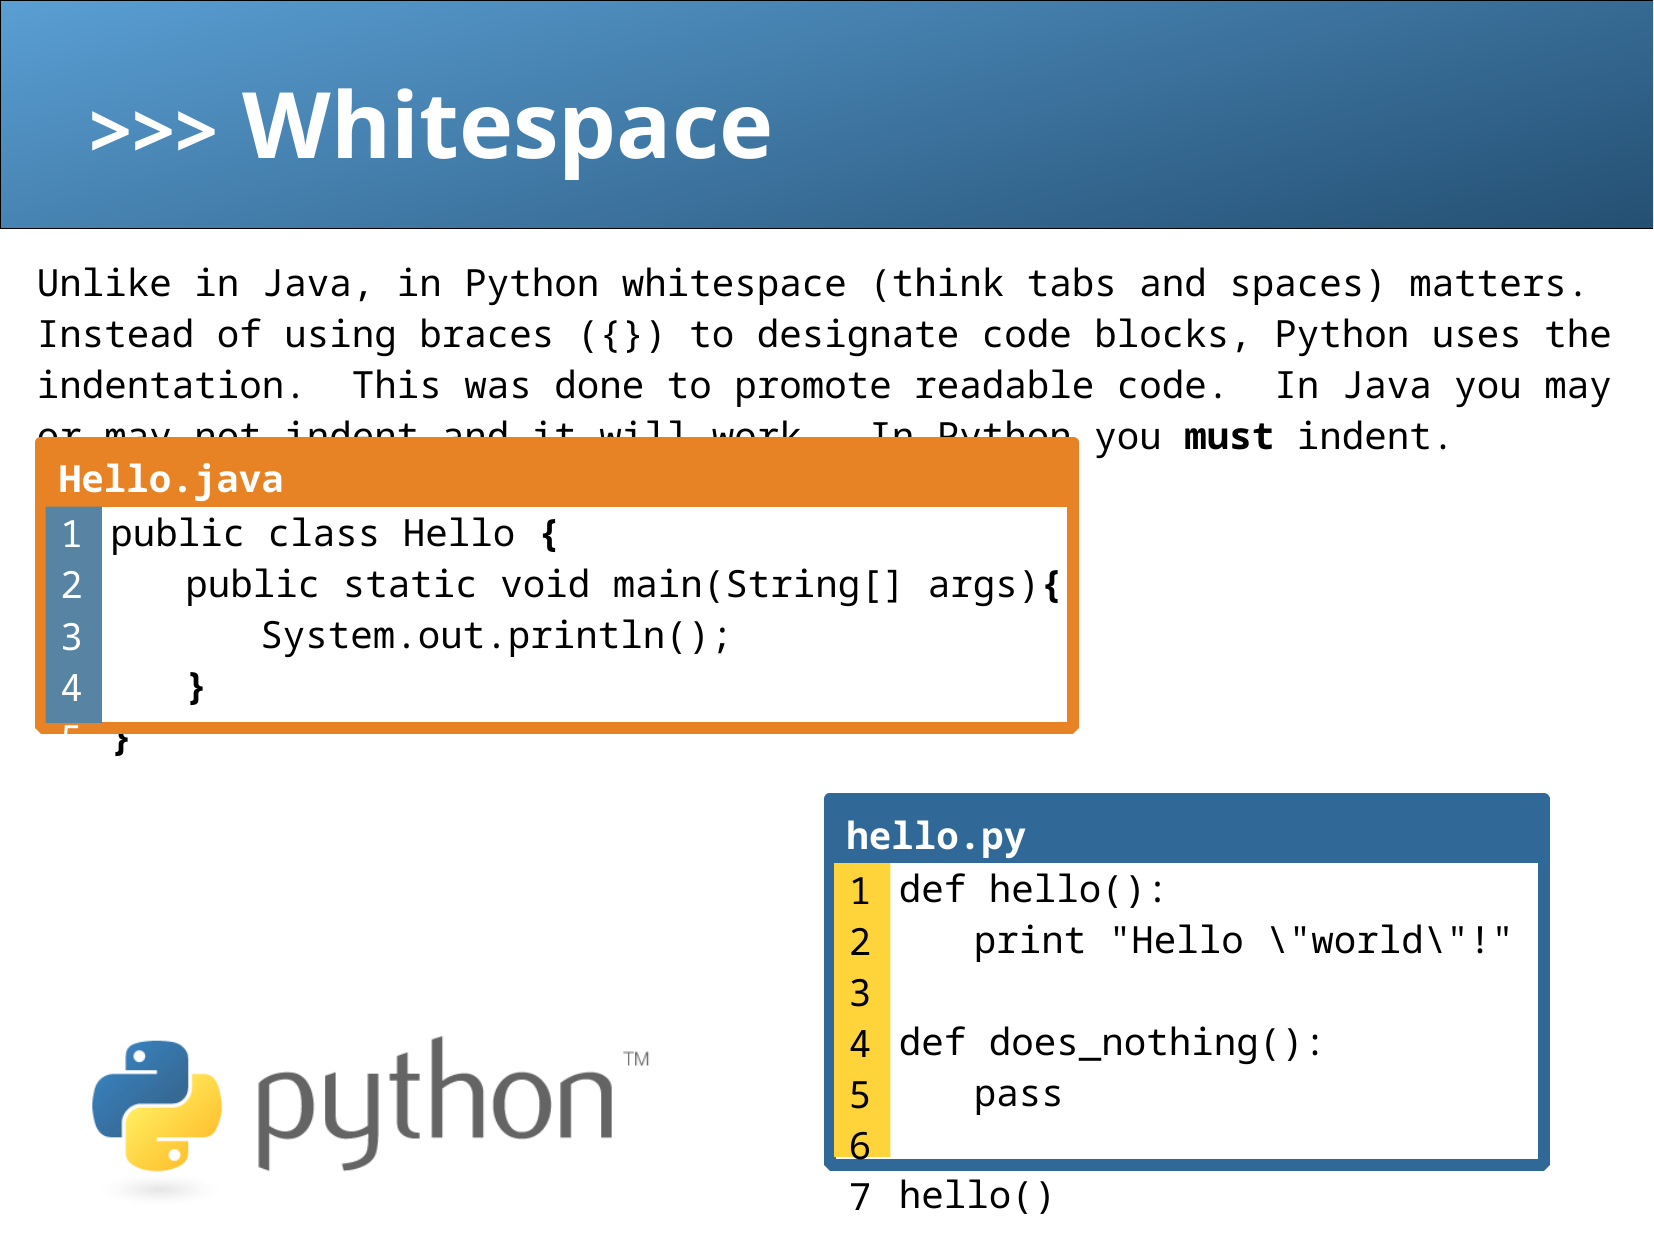

>>> Whitespace
Unlike in Java, in Python whitespace (think tabs and spaces) matters. Instead of using braces ({}) to designate code blocks, Python uses the indentation. This was done to promote readable code. In Java you may or may not indent and it will work. In Python you must indent.
Hello.java
public class Hello {
	public static void main(String[] args){
		System.out.println();
	}
}
1
2
3
4
5
hello.py
def hello():
	print "Hello \"world\"!"
def does_nothing():
	pass
hello()
1
2
3
4
5
6
7